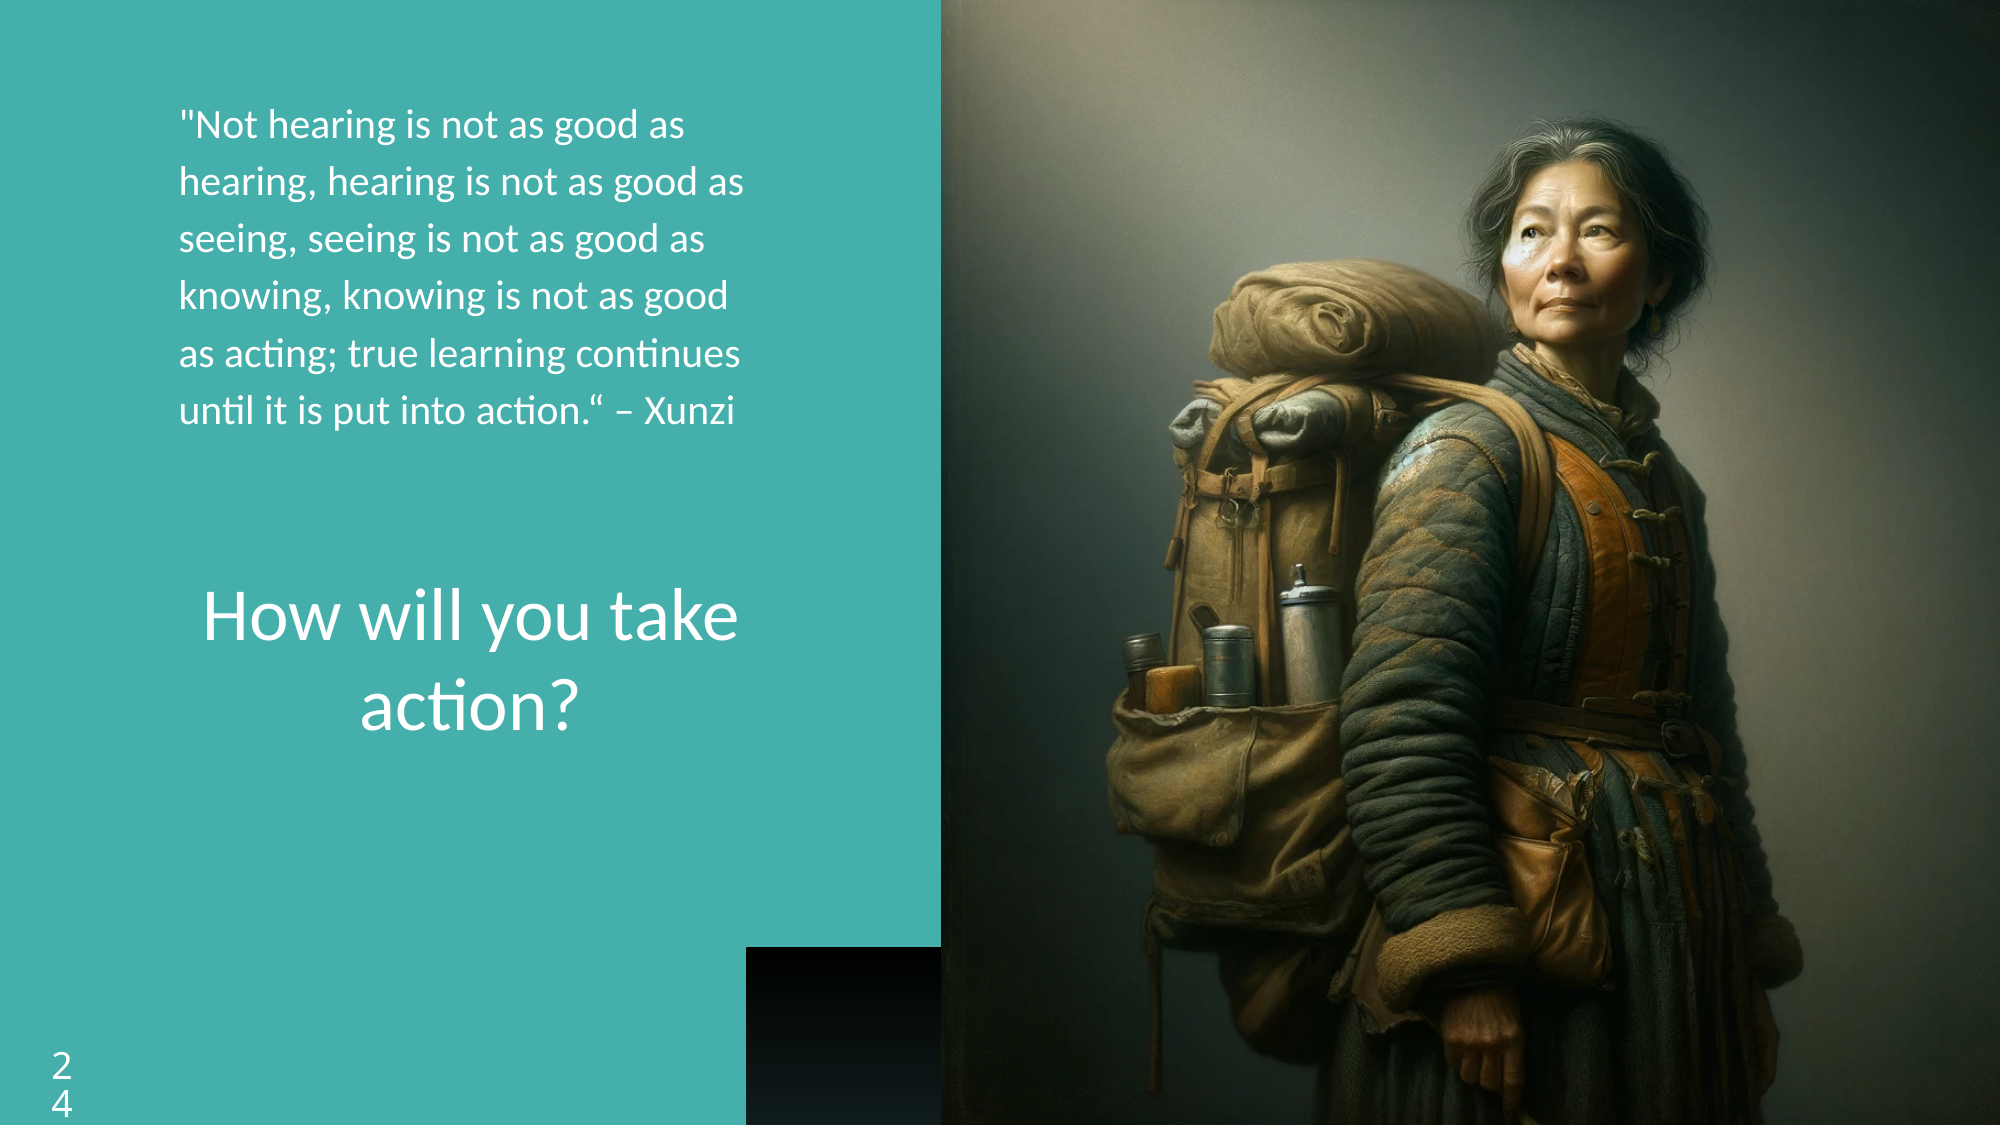

# "Not hearing is not as good as hearing, hearing is not as good as seeing, seeing is not as good as knowing, knowing is not as good as acting; true learning continues until it is put into action.“ – Xunzi
How will you take action?